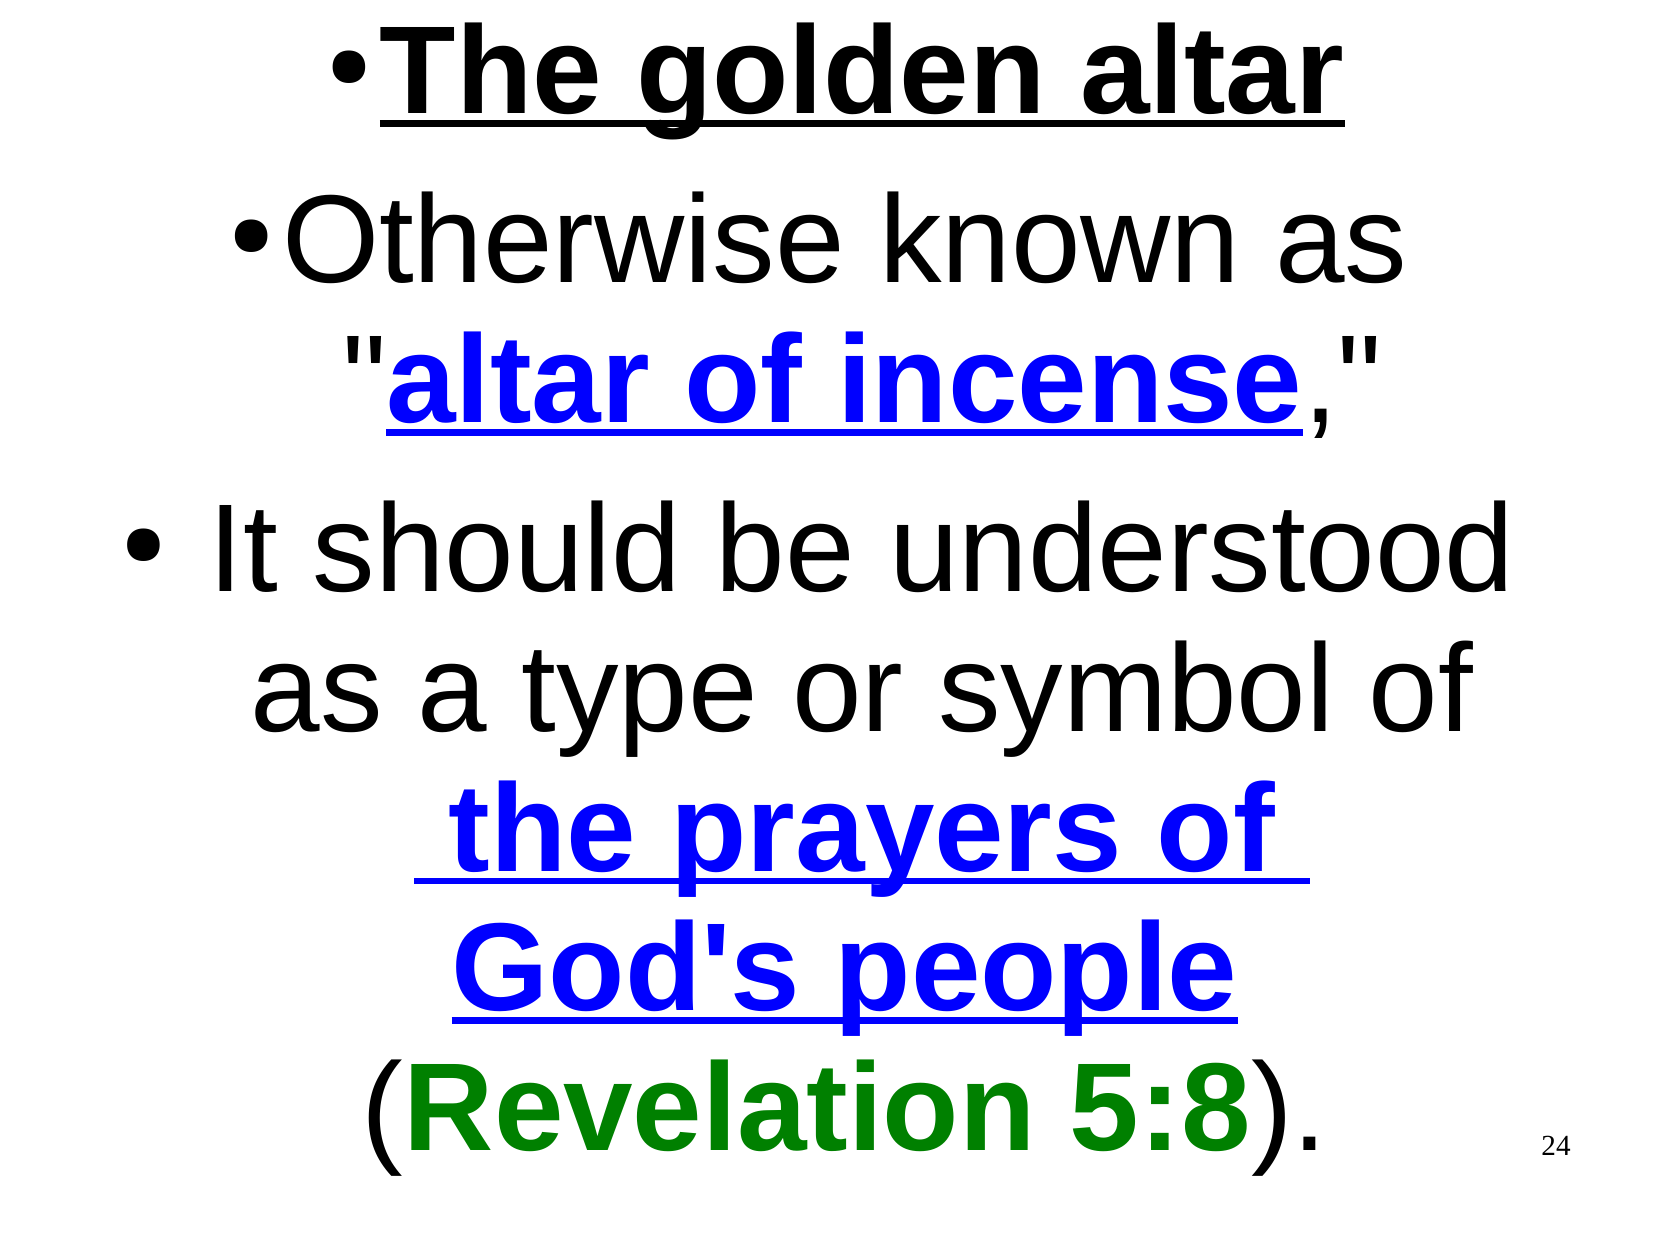

# The golden altar
Otherwise known as
"altar of incense,"
 It should be understood
as a type or symbol of
 the prayers of
God's people
(Revelation 5:8).
24